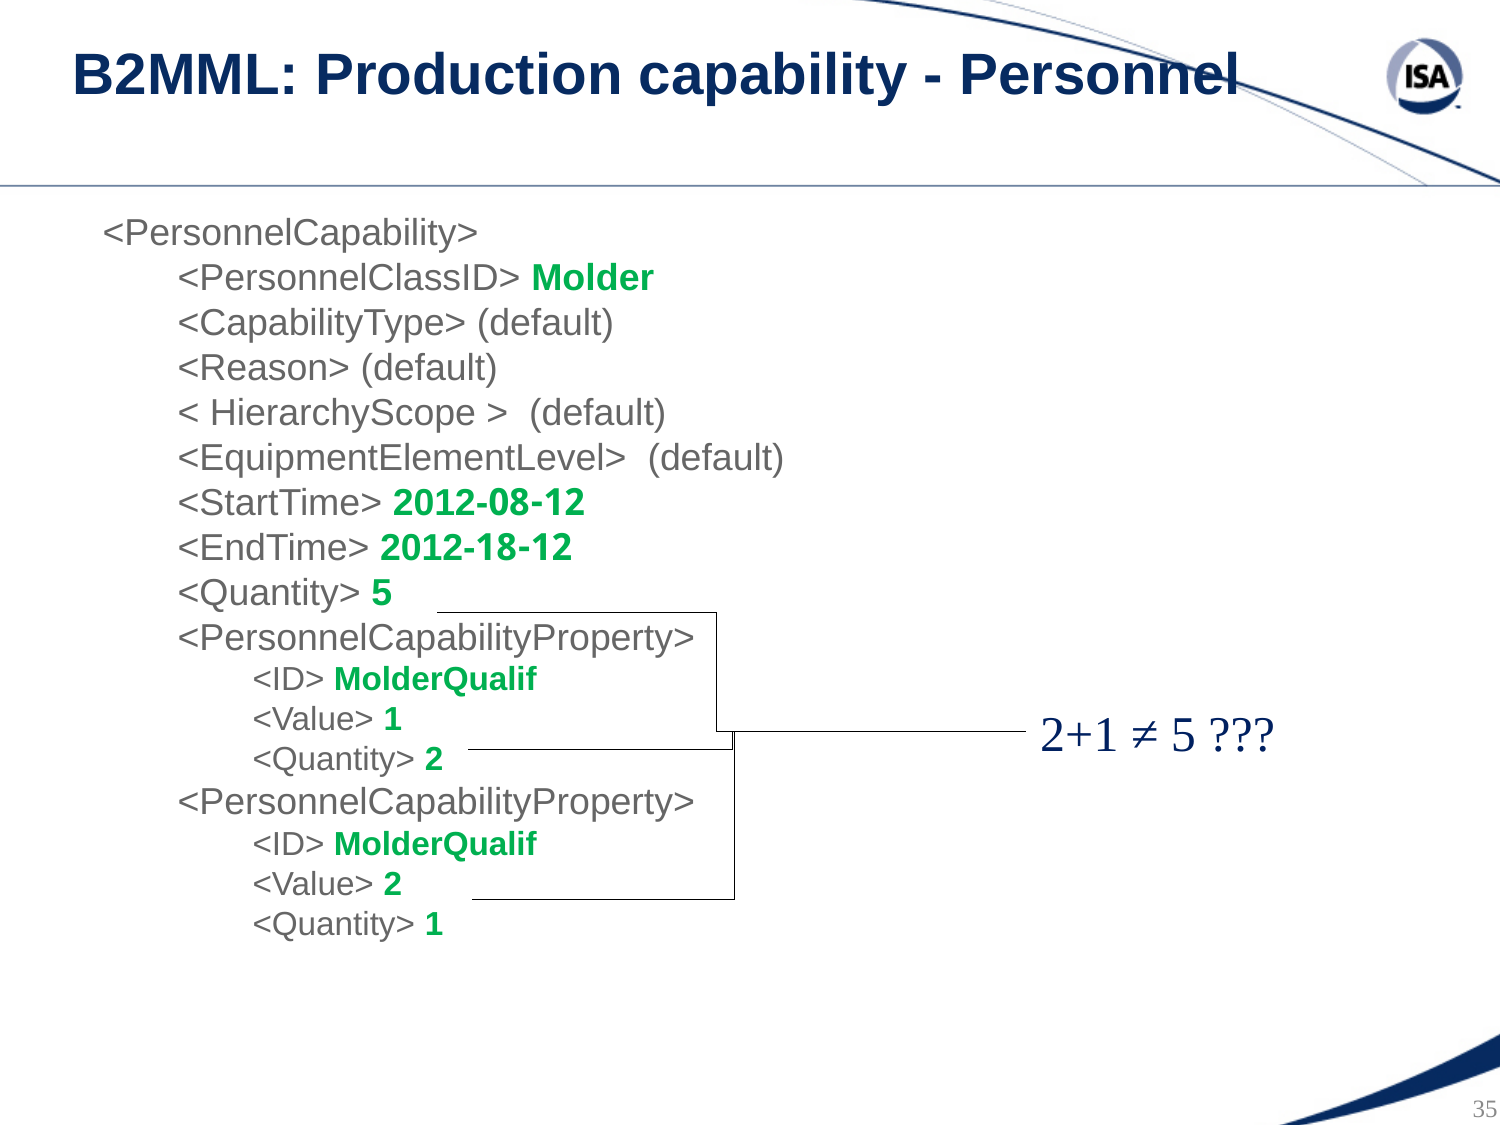

# B2MML: Production capability - Personnel
<PersonnelCapability>
<PersonnelClassID> Molder
<CapabilityType> (default)
<Reason> (default)
< HierarchyScope > (default)
<EquipmentElementLevel> (default)
<StartTime> 2012-‏12‏-08‏
<EndTime> 2012-‏12‏-18‏
<Quantity> 5
<PersonnelCapabilityProperty>
<ID> MolderQualif
<Value> 1
<Quantity> 2
<PersonnelCapabilityProperty>
<ID> MolderQualif
<Value> 2
<Quantity> 1
2+1 ≠ 5 ???